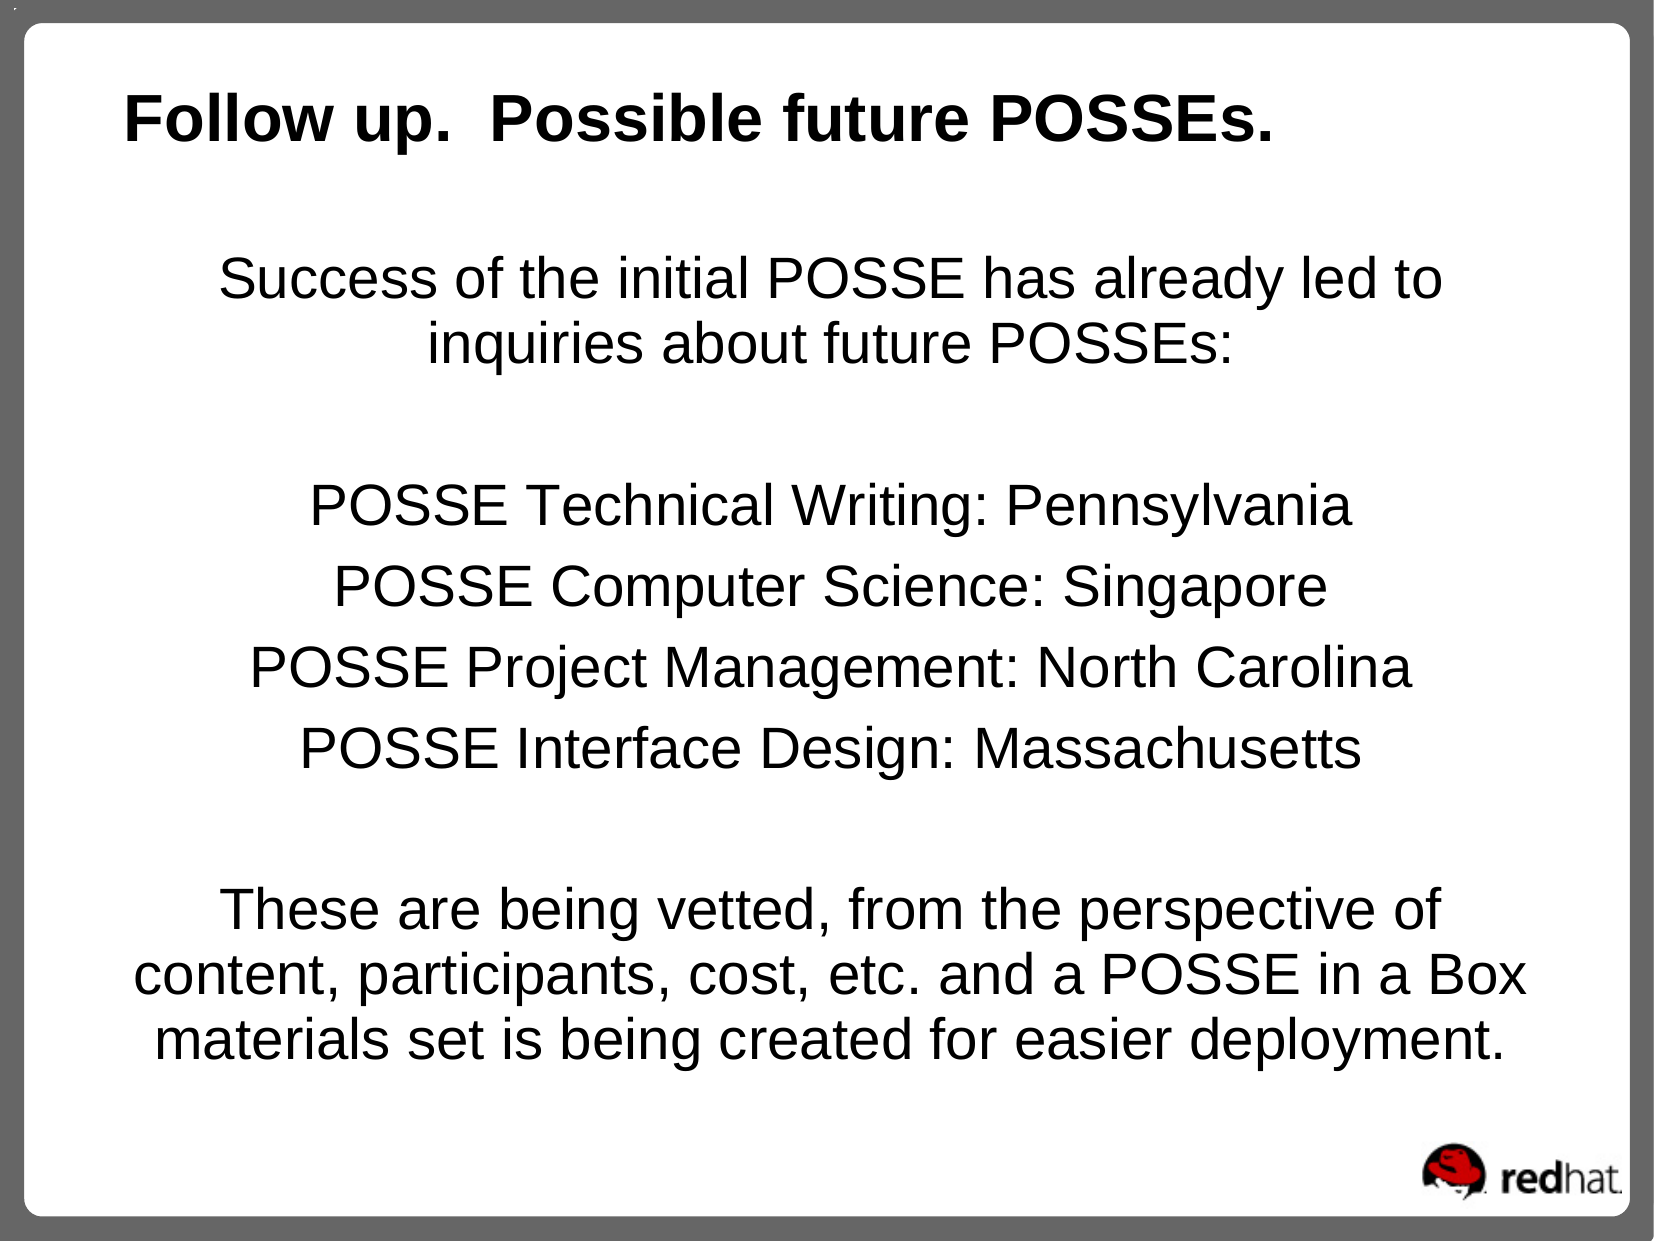

# Follow up. Possible future POSSEs.
Success of the initial POSSE has already led to inquiries about future POSSEs:
POSSE Technical Writing: Pennsylvania
POSSE Computer Science: Singapore
POSSE Project Management: North Carolina
POSSE Interface Design: Massachusetts
These are being vetted, from the perspective of content, participants, cost, etc. and a POSSE in a Box materials set is being created for easier deployment.